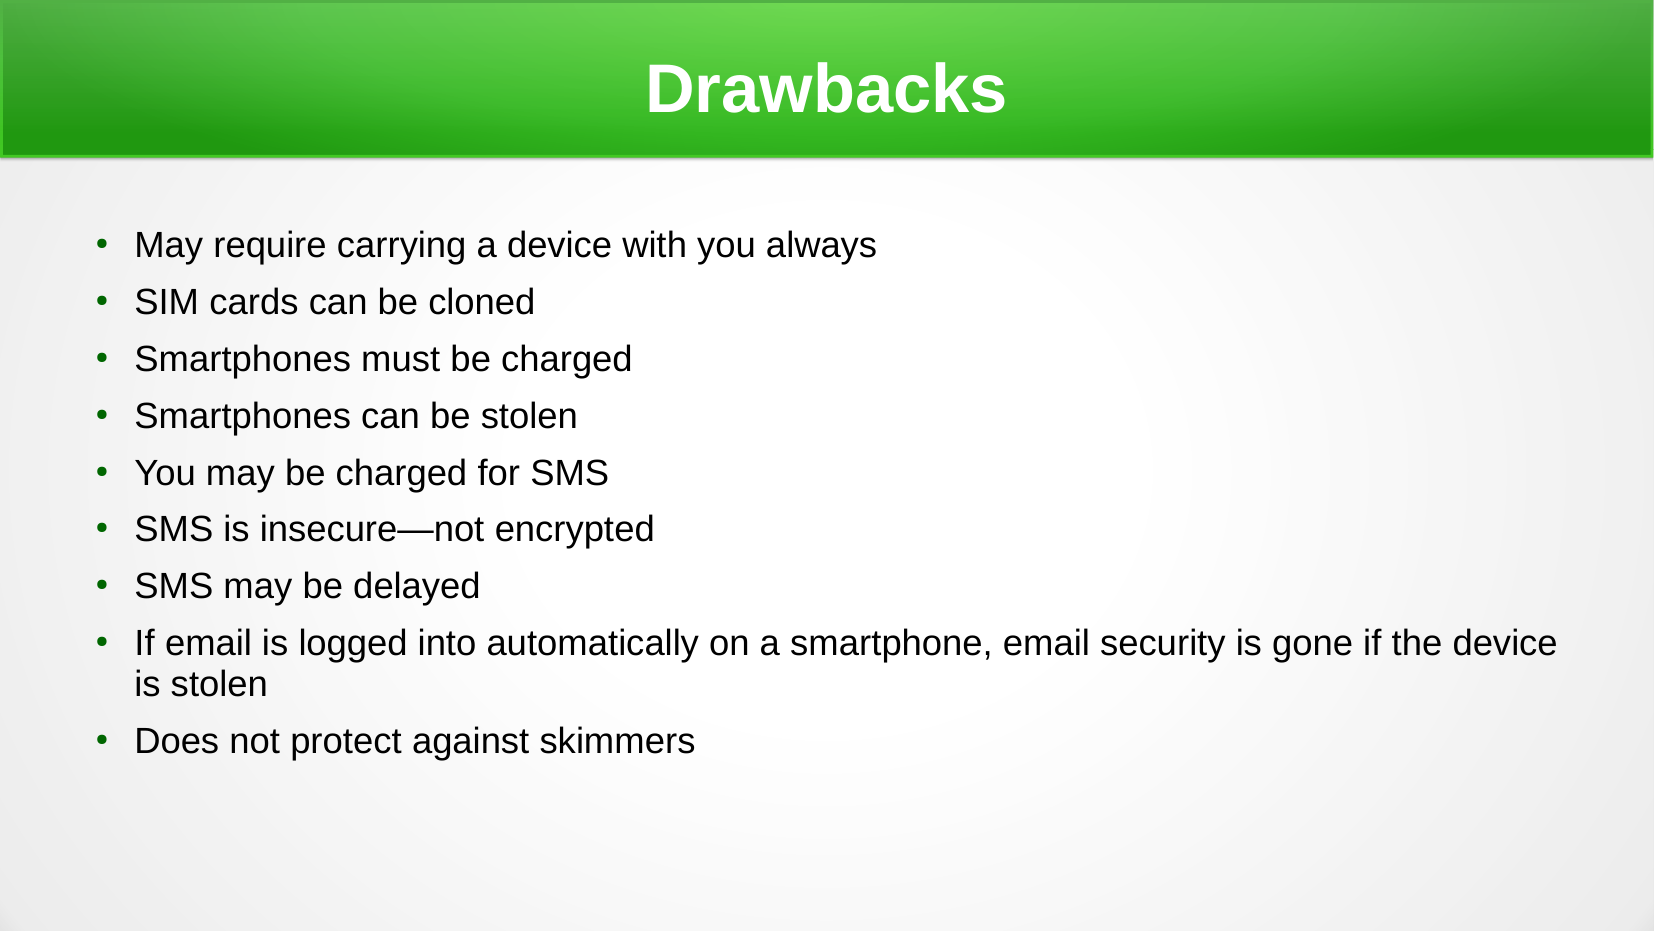

# Drawbacks
May require carrying a device with you always
SIM cards can be cloned
Smartphones must be charged
Smartphones can be stolen
You may be charged for SMS
SMS is insecure—not encrypted
SMS may be delayed
If email is logged into automatically on a smartphone, email security is gone if the device is stolen
Does not protect against skimmers